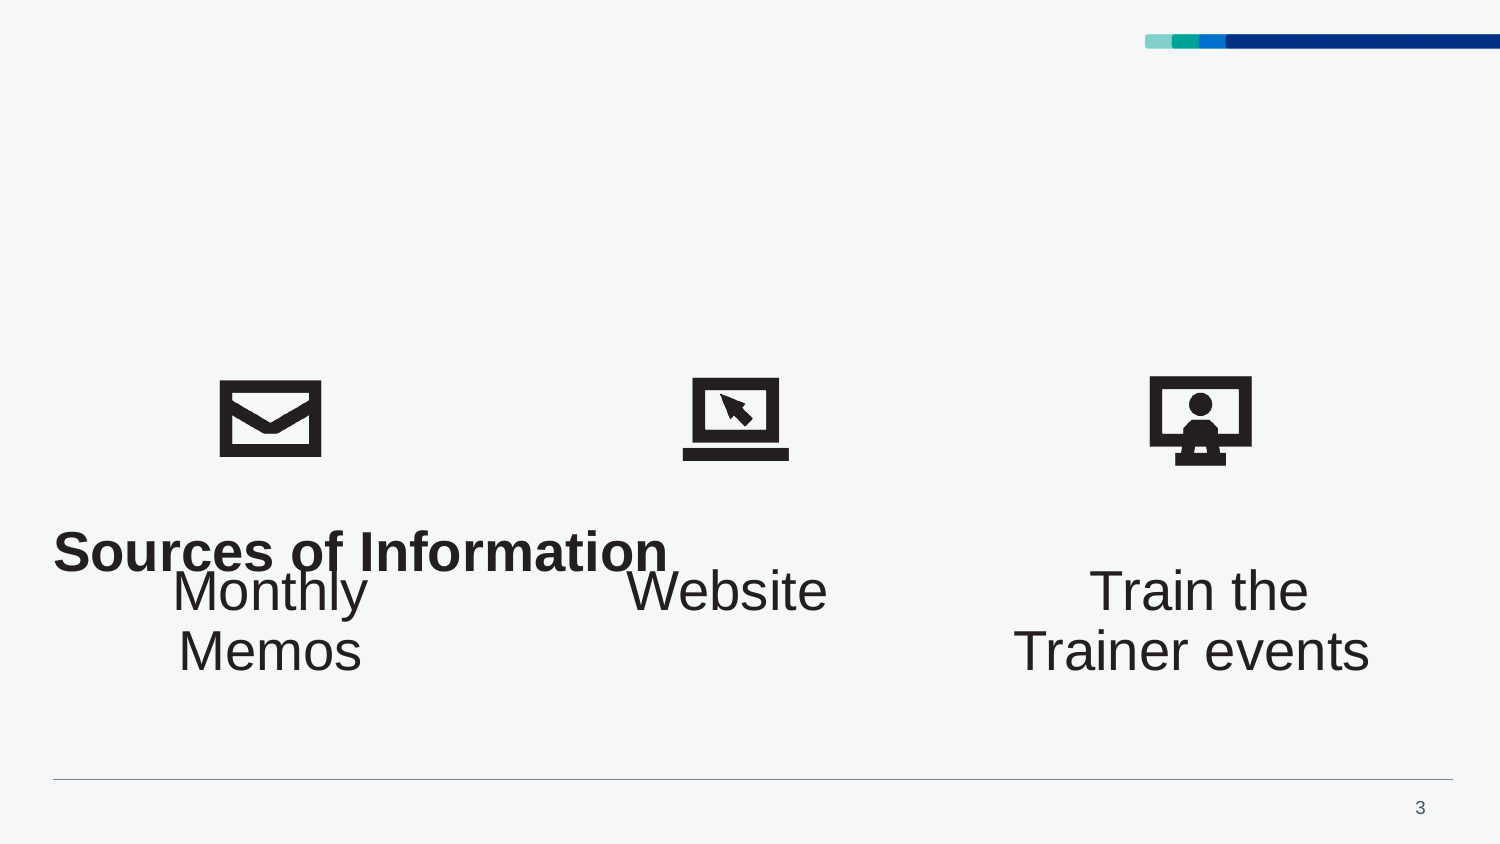

Monthly Memos
Website
Train the Trainer events
# Sources of Information